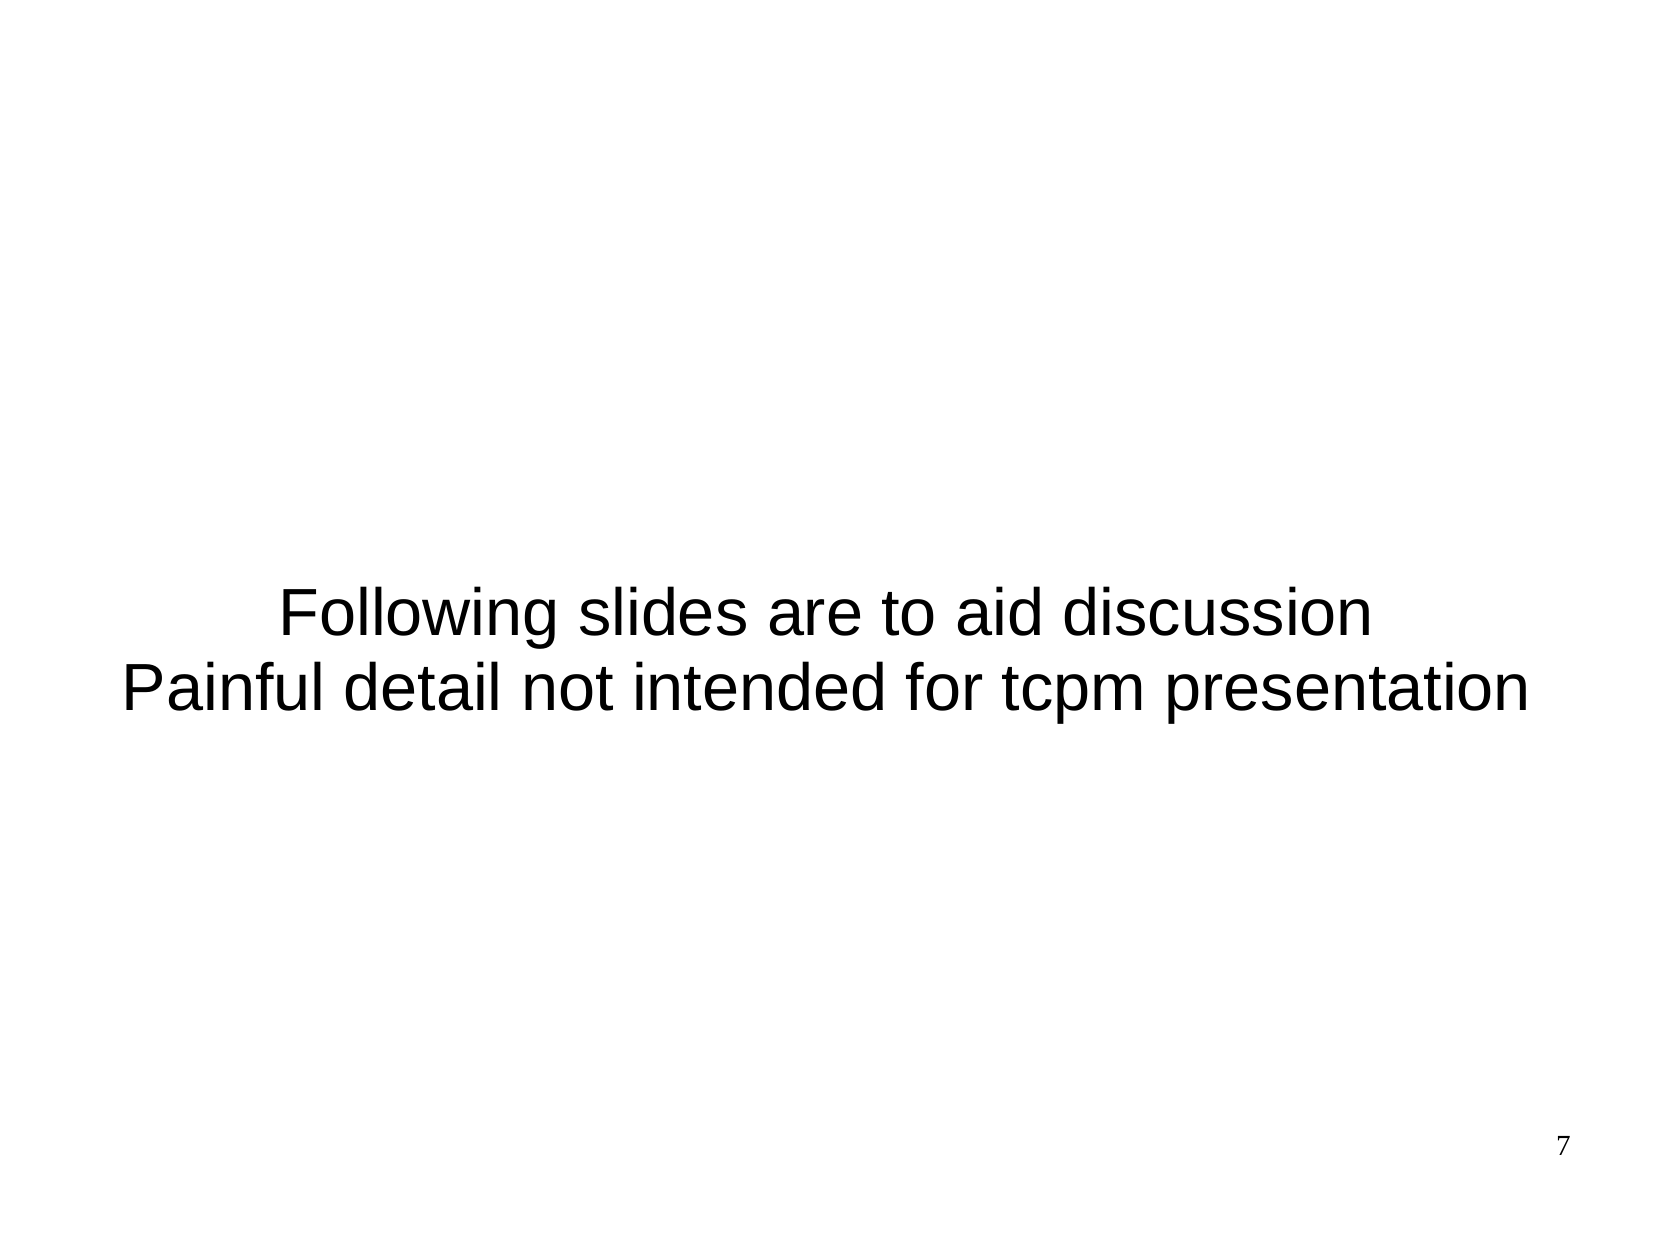

#
Following slides are to aid discussion
Painful detail not intended for tcpm presentation
7